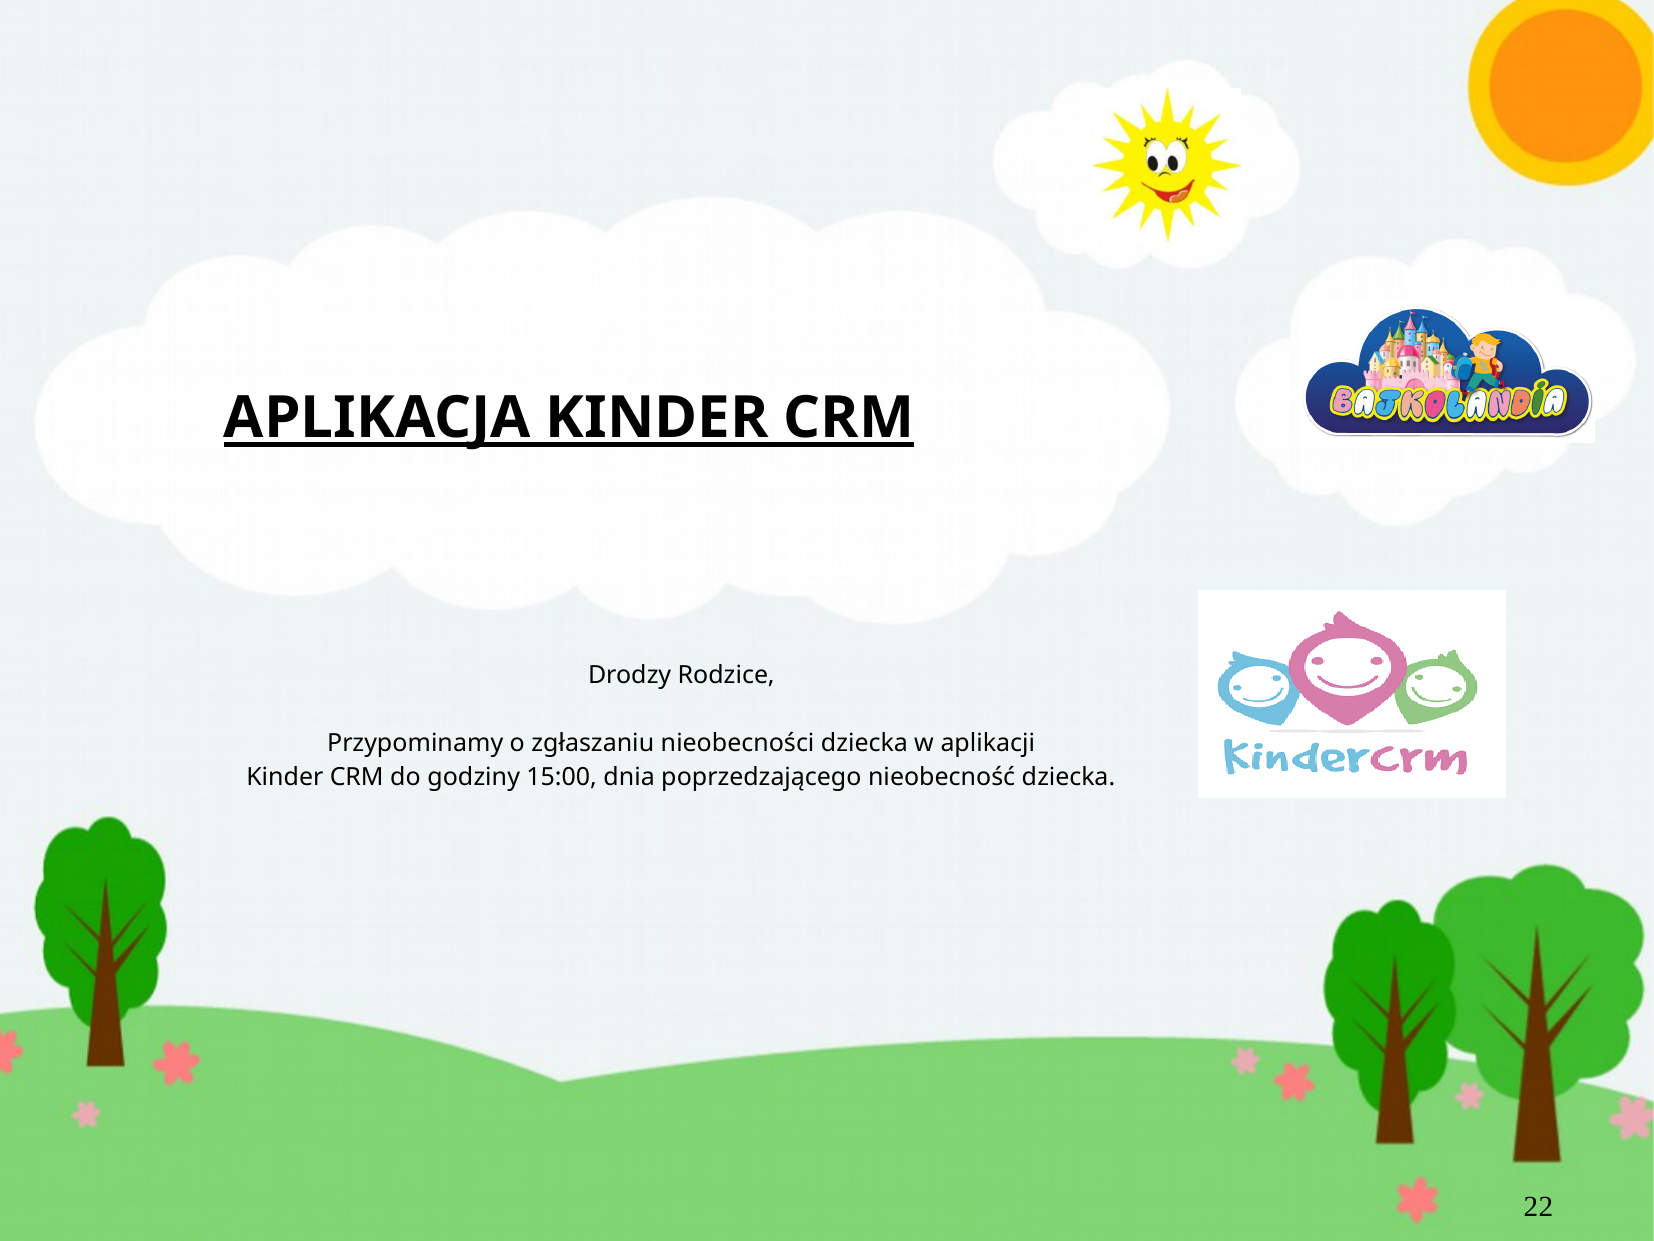

APLIKACJA KINDER CRM
Drodzy Rodzice,
Przypominamy o zgłaszaniu nieobecności dziecka w aplikacji
Kinder CRM do godziny 15:00, dnia poprzedzającego nieobecność dziecka.